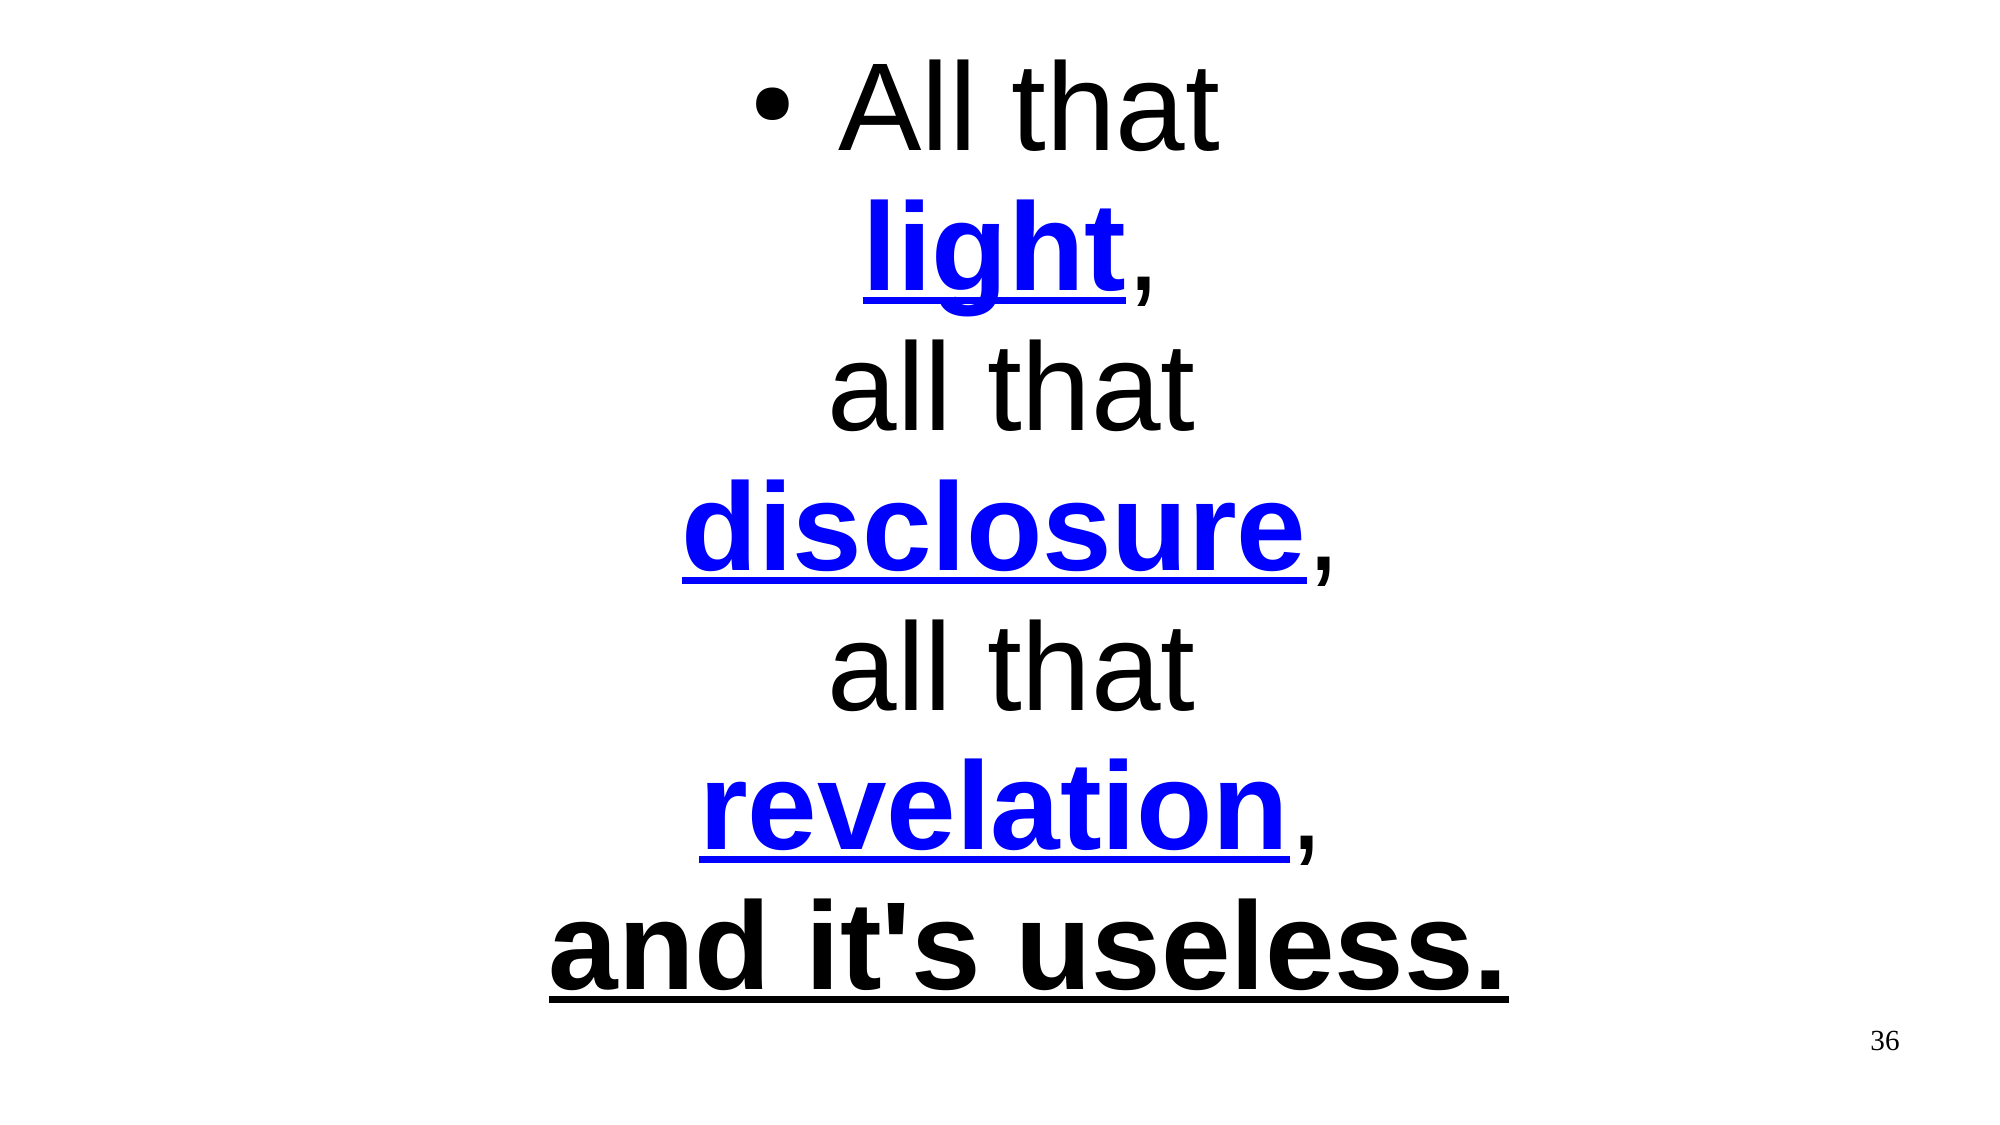

# All that light, all that disclosure, all that revelation, and it's useless.
36